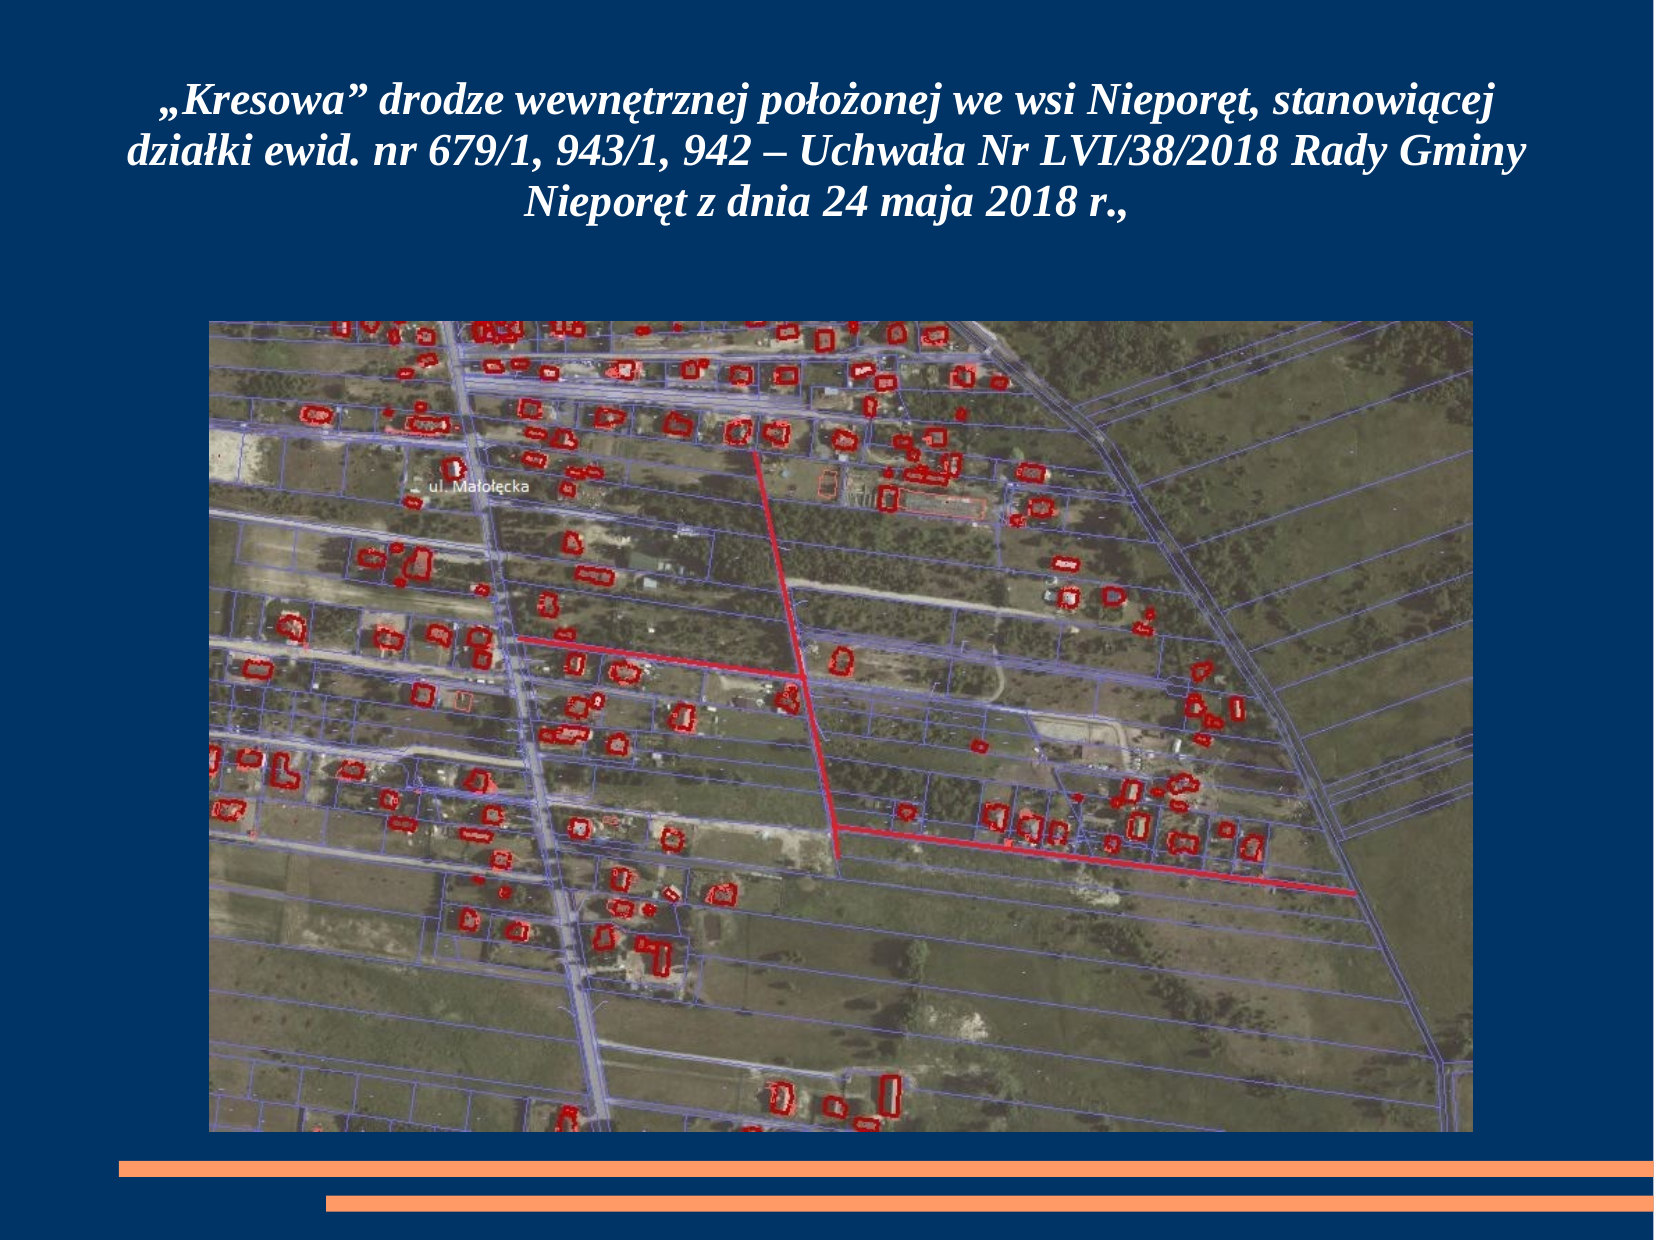

# „Kresowa” drodze wewnętrznej położonej we wsi Nieporęt, stanowiącej działki ewid. nr 679/1, 943/1, 942 – Uchwała Nr LVI/38/2018 Rady Gminy Nieporęt z dnia 24 maja 2018 r.,